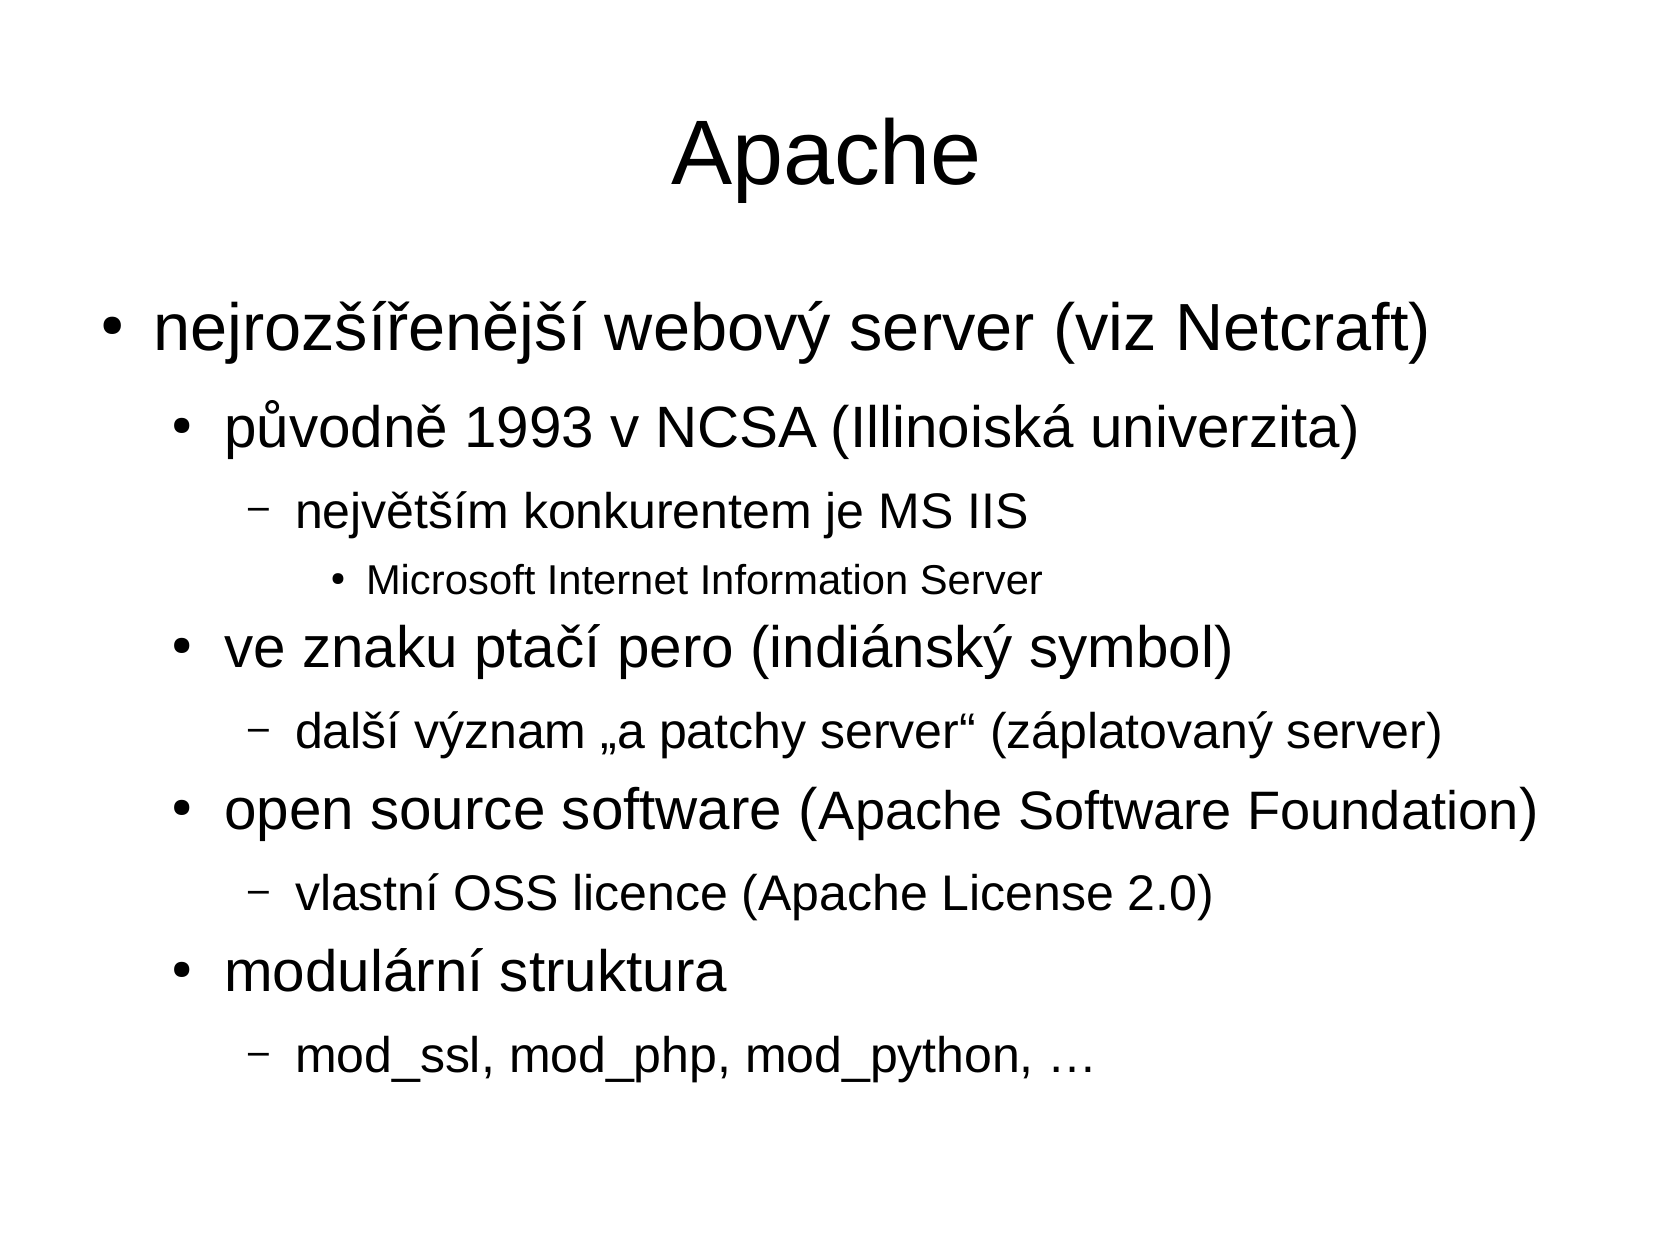

# Apache
nejrozšířenější webový server (viz Netcraft)
původně 1993 v NCSA (Illinoiská univerzita)
největším konkurentem je MS IIS
Microsoft Internet Information Server
ve znaku ptačí pero (indiánský symbol)
další význam „a patchy server“ (záplatovaný server)
open source software (Apache Software Foundation)
vlastní OSS licence (Apache License 2.0)
modulární struktura
mod_ssl, mod_php, mod_python, …